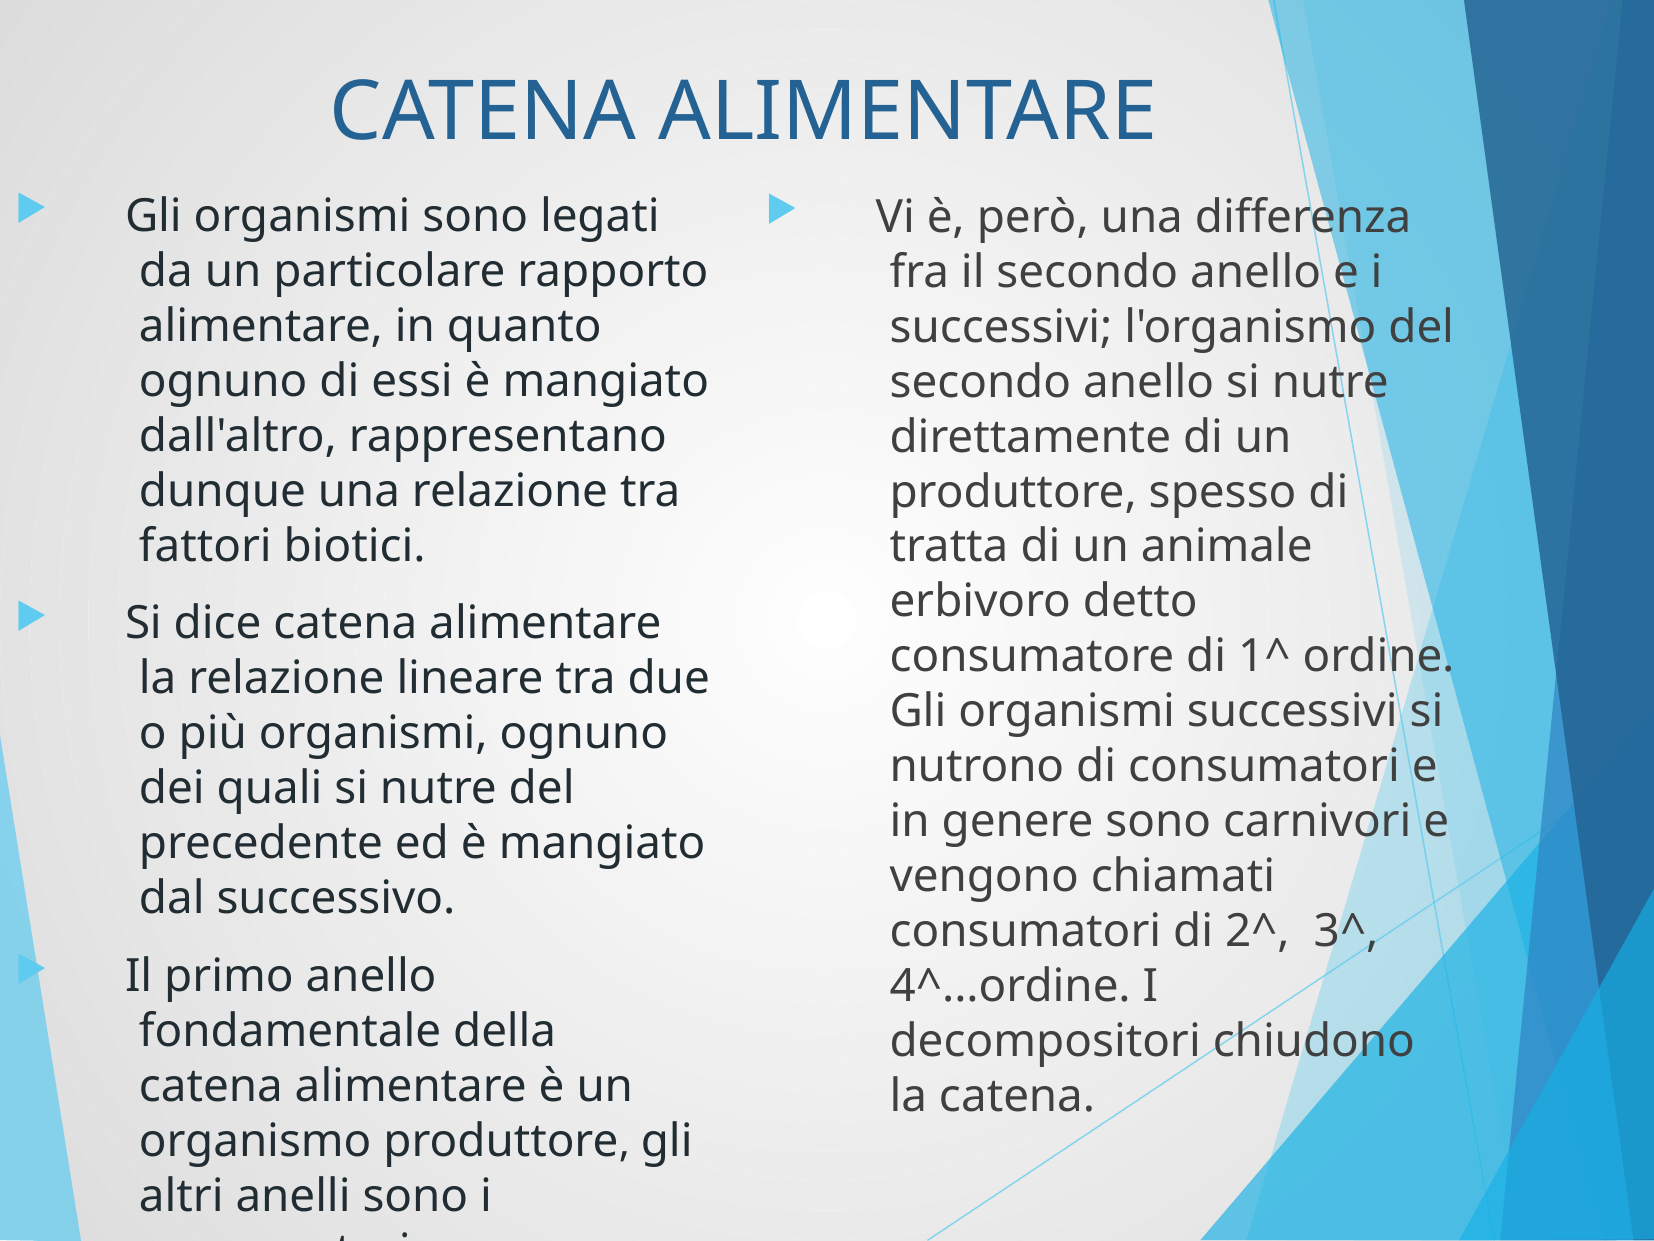

# CATENA ALIMENTARE
 Gli organismi sono legati da un particolare rapporto alimentare, in quanto ognuno di essi è mangiato dall'altro, rappresentano dunque una relazione tra fattori biotici.
 Si dice catena alimentare la relazione lineare tra due o più organismi, ognuno dei quali si nutre del precedente ed è mangiato dal successivo.
 Il primo anello fondamentale della catena alimentare è un organismo produttore, gli altri anelli sono i consumatori.
 Vi è, però, una differenza fra il secondo anello e i successivi; l'organismo del secondo anello si nutre direttamente di un produttore, spesso di tratta di un animale erbivoro detto consumatore di 1^ ordine. Gli organismi successivi si nutrono di consumatori e in genere sono carnivori e vengono chiamati consumatori di 2^, 3^, 4^...ordine. I decompositori chiudono la catena.